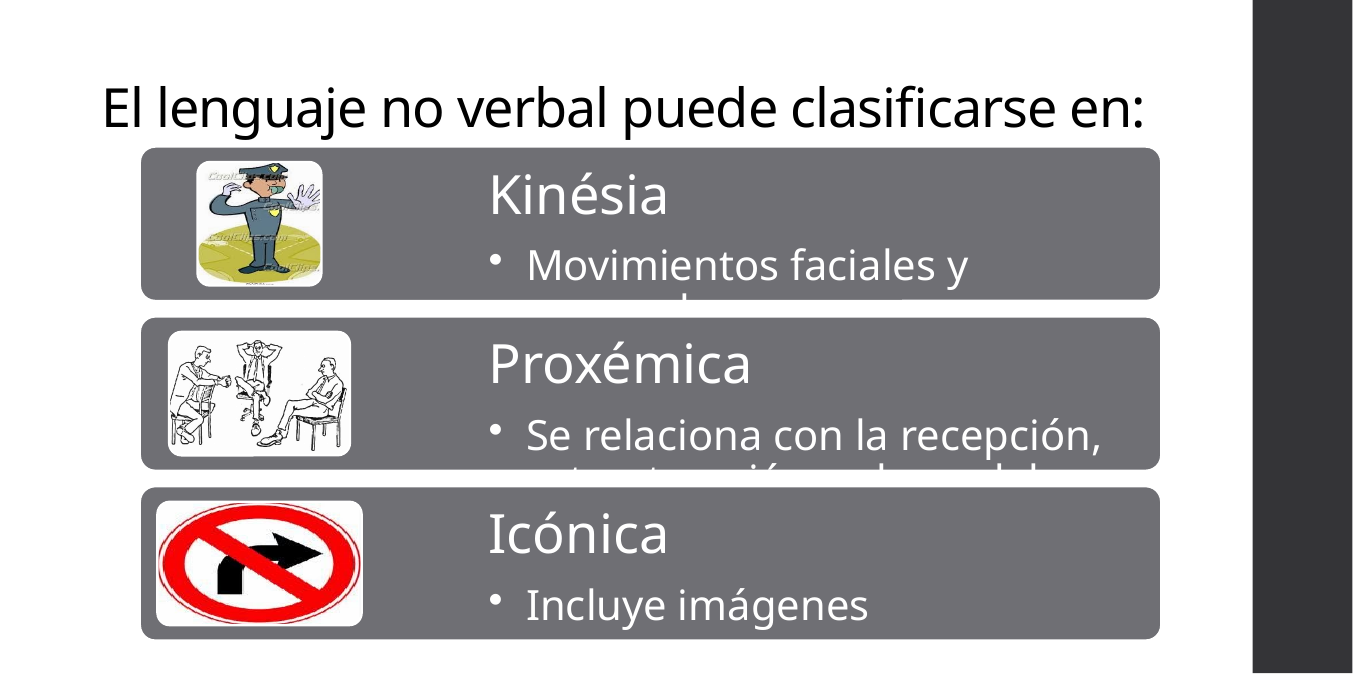

# El lenguaje no verbal puede clasificarse en:
Kinésia
Movimientos faciales y corporales.
Proxémica
Se relaciona con la recepción, estructuración y el uso del espacio.
Icónica
Incluye imágenes